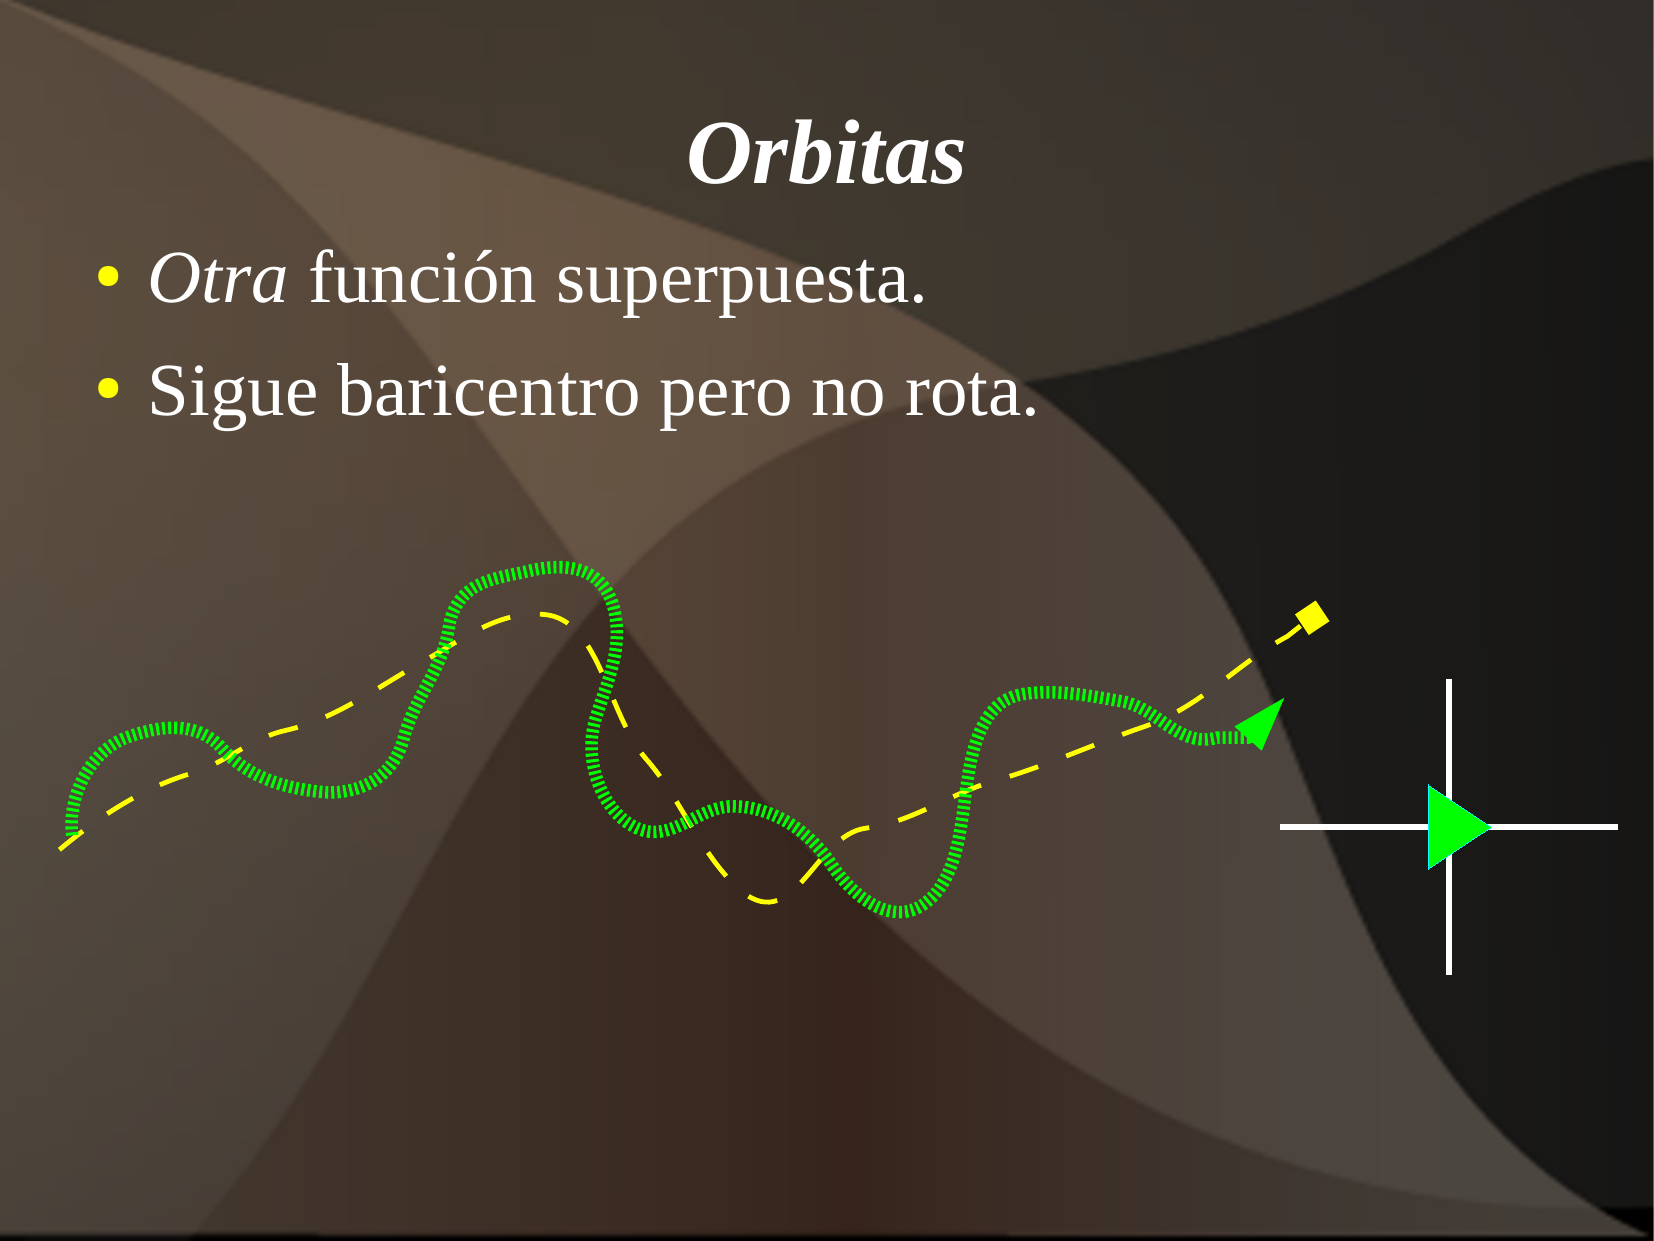

# Orbitas
Otra función superpuesta.
Sigue baricentro pero no rota.